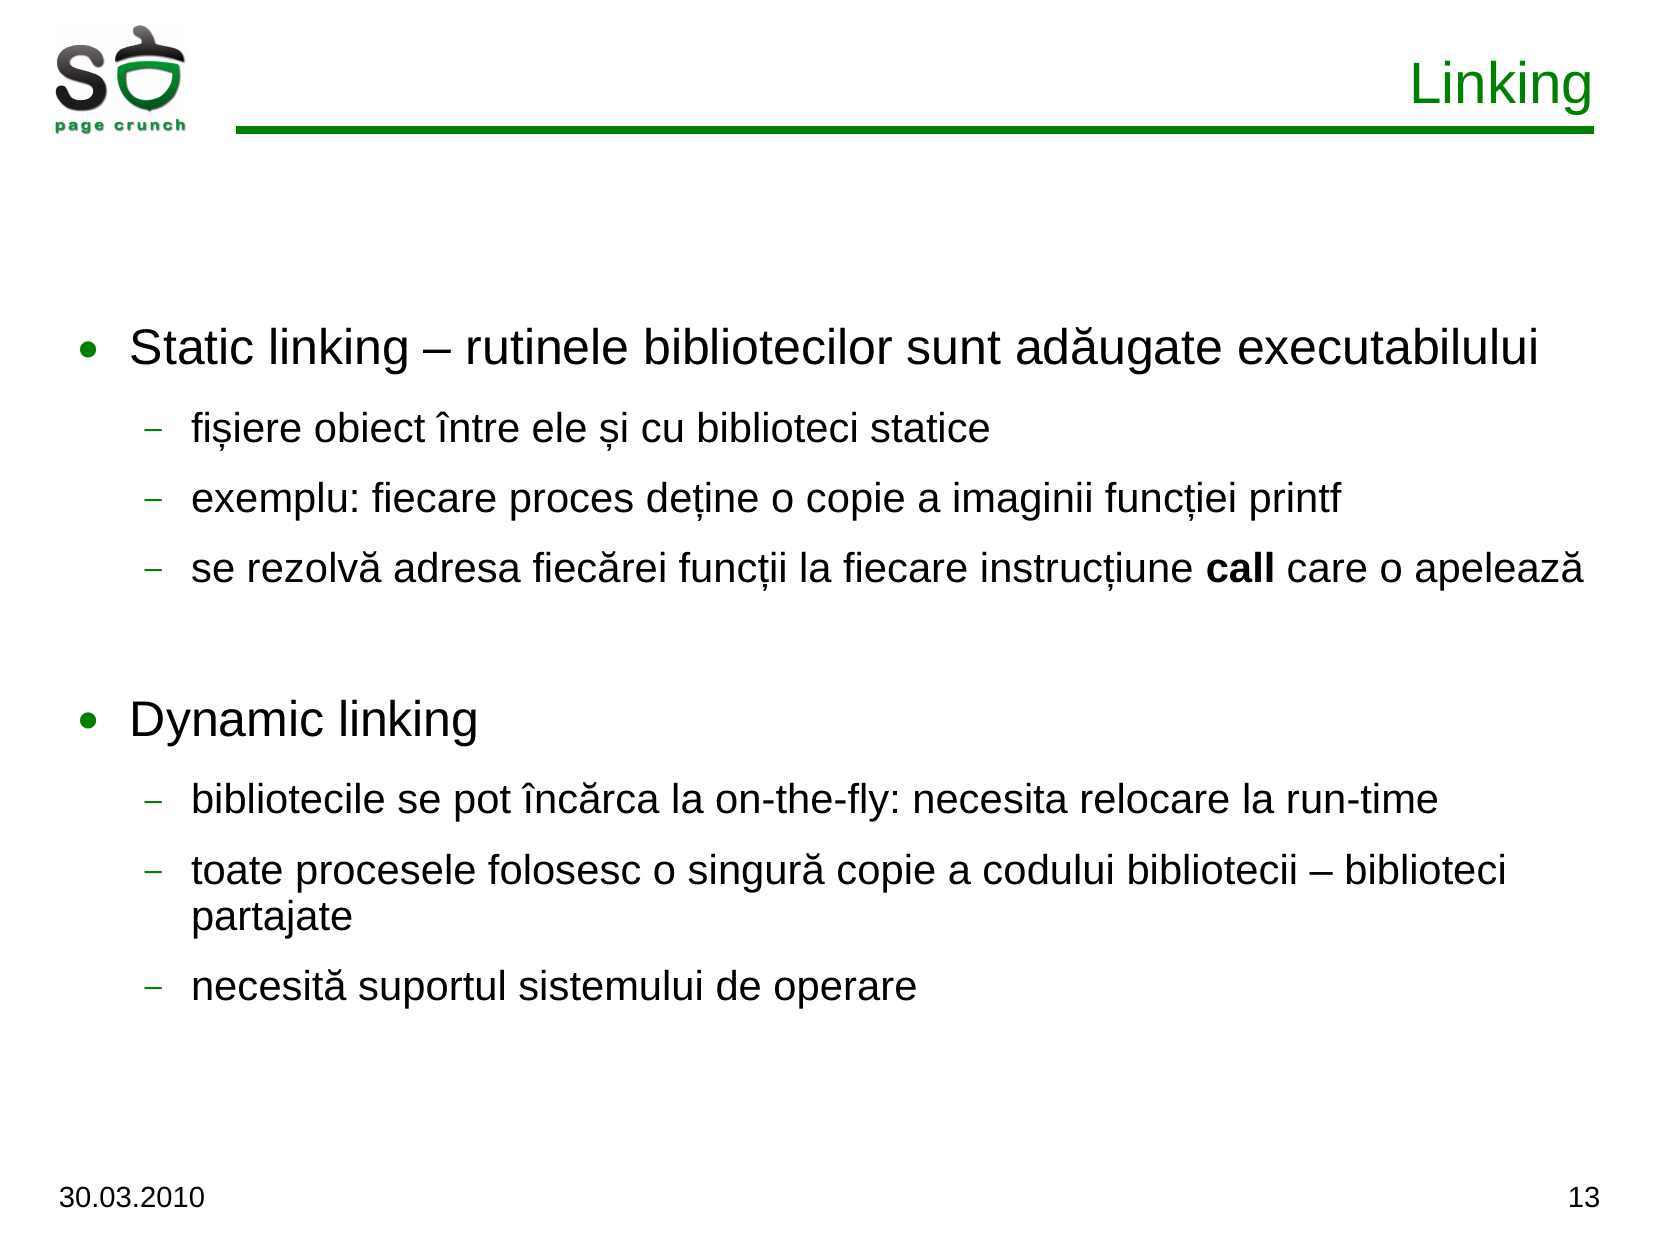

# Linking
Static linking – rutinele bibliotecilor sunt adăugate executabilului
fișiere obiect între ele și cu biblioteci statice
exemplu: fiecare proces deține o copie a imaginii funcției printf
se rezolvă adresa fiecărei funcții la fiecare instrucțiune call care o apelează
Dynamic linking
bibliotecile se pot încărca la on-the-fly: necesita relocare la run-time
toate procesele folosesc o singură copie a codului bibliotecii – biblioteci partajate
necesită suportul sistemului de operare
30.03.2010
13